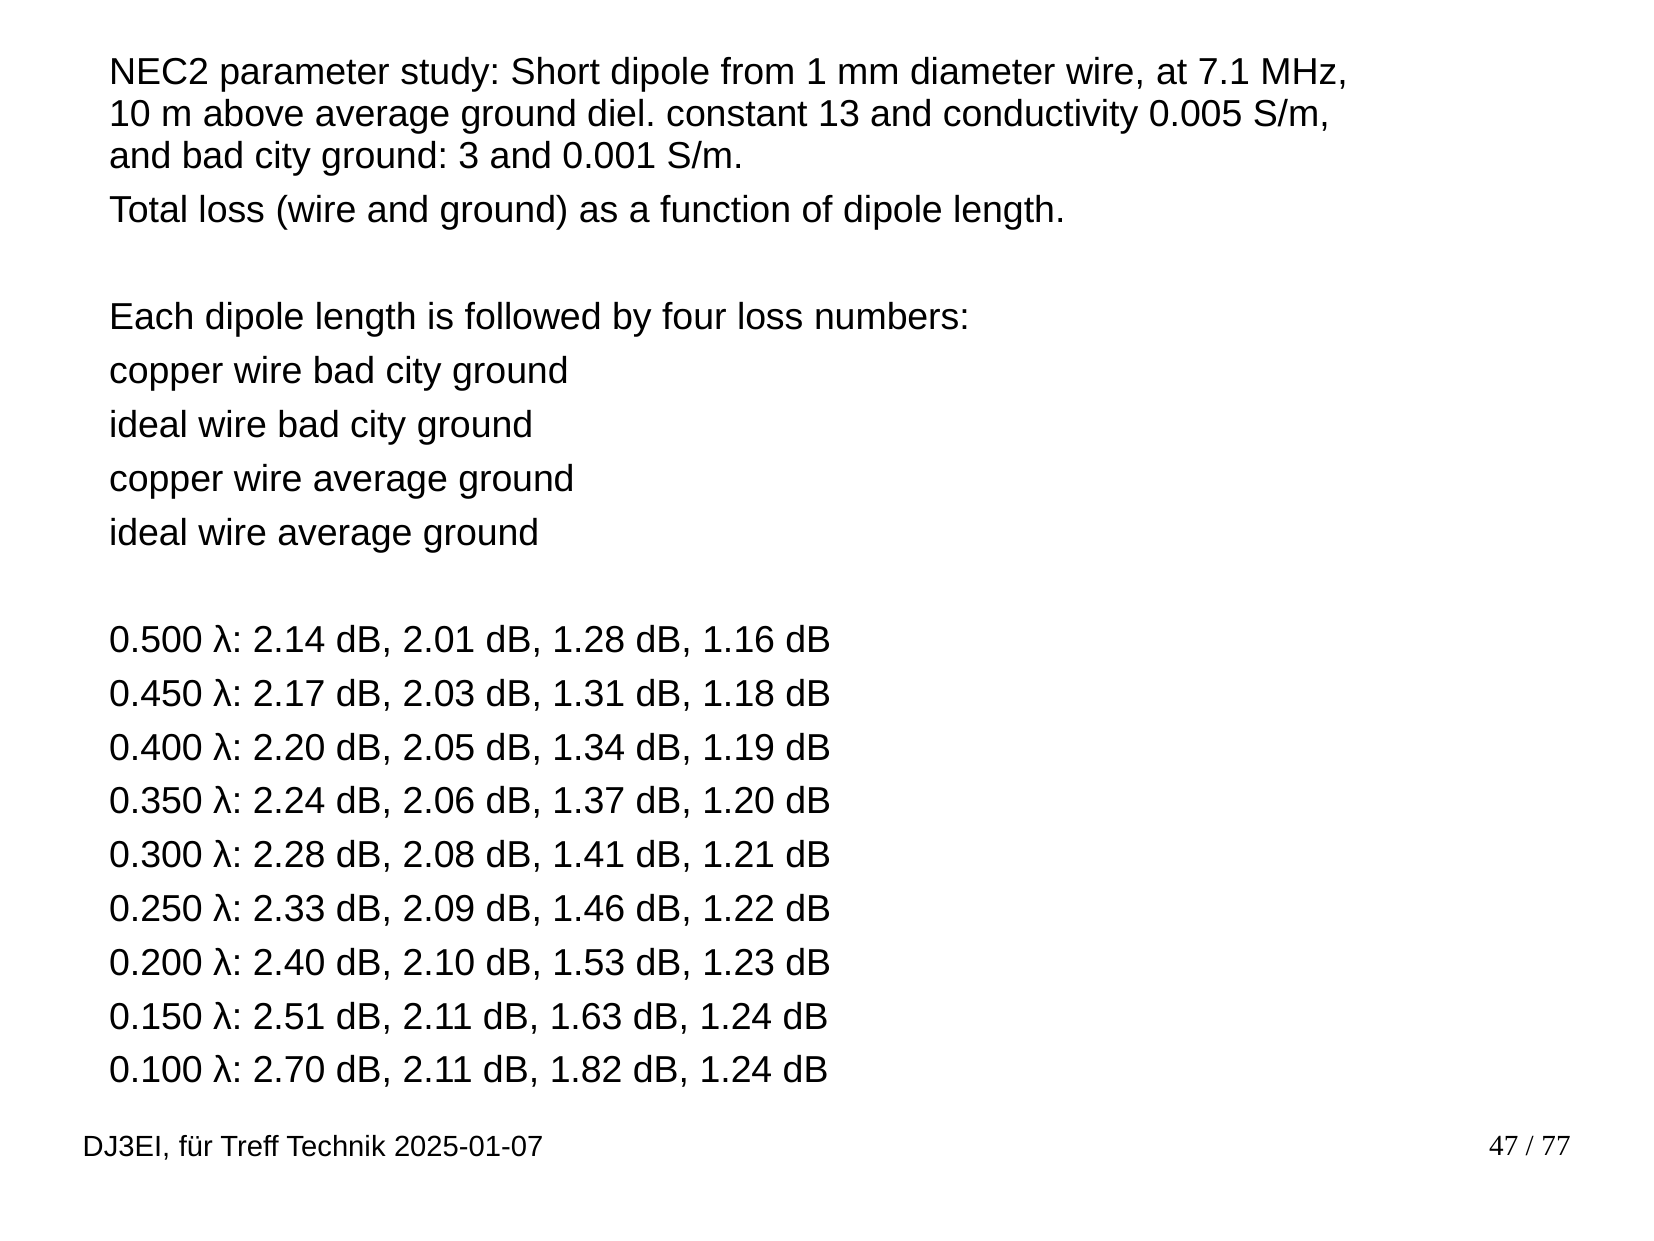

NEC2 parameter study: Short dipole from 1 mm diameter wire, at 7.1 MHz,
10 m above average ground diel. constant 13 and conductivity 0.005 S/m,
and bad city ground: 3 and 0.001 S/m.
Total loss (wire and ground) as a function of dipole length.
Each dipole length is followed by four loss numbers:
copper wire bad city ground
ideal wire bad city ground
copper wire average ground
ideal wire average ground
0.500 λ: 2.14 dB, 2.01 dB, 1.28 dB, 1.16 dB
0.450 λ: 2.17 dB, 2.03 dB, 1.31 dB, 1.18 dB
0.400 λ: 2.20 dB, 2.05 dB, 1.34 dB, 1.19 dB
0.350 λ: 2.24 dB, 2.06 dB, 1.37 dB, 1.20 dB
0.300 λ: 2.28 dB, 2.08 dB, 1.41 dB, 1.21 dB
0.250 λ: 2.33 dB, 2.09 dB, 1.46 dB, 1.22 dB
0.200 λ: 2.40 dB, 2.10 dB, 1.53 dB, 1.23 dB
0.150 λ: 2.51 dB, 2.11 dB, 1.63 dB, 1.24 dB
0.100 λ: 2.70 dB, 2.11 dB, 1.82 dB, 1.24 dB
47